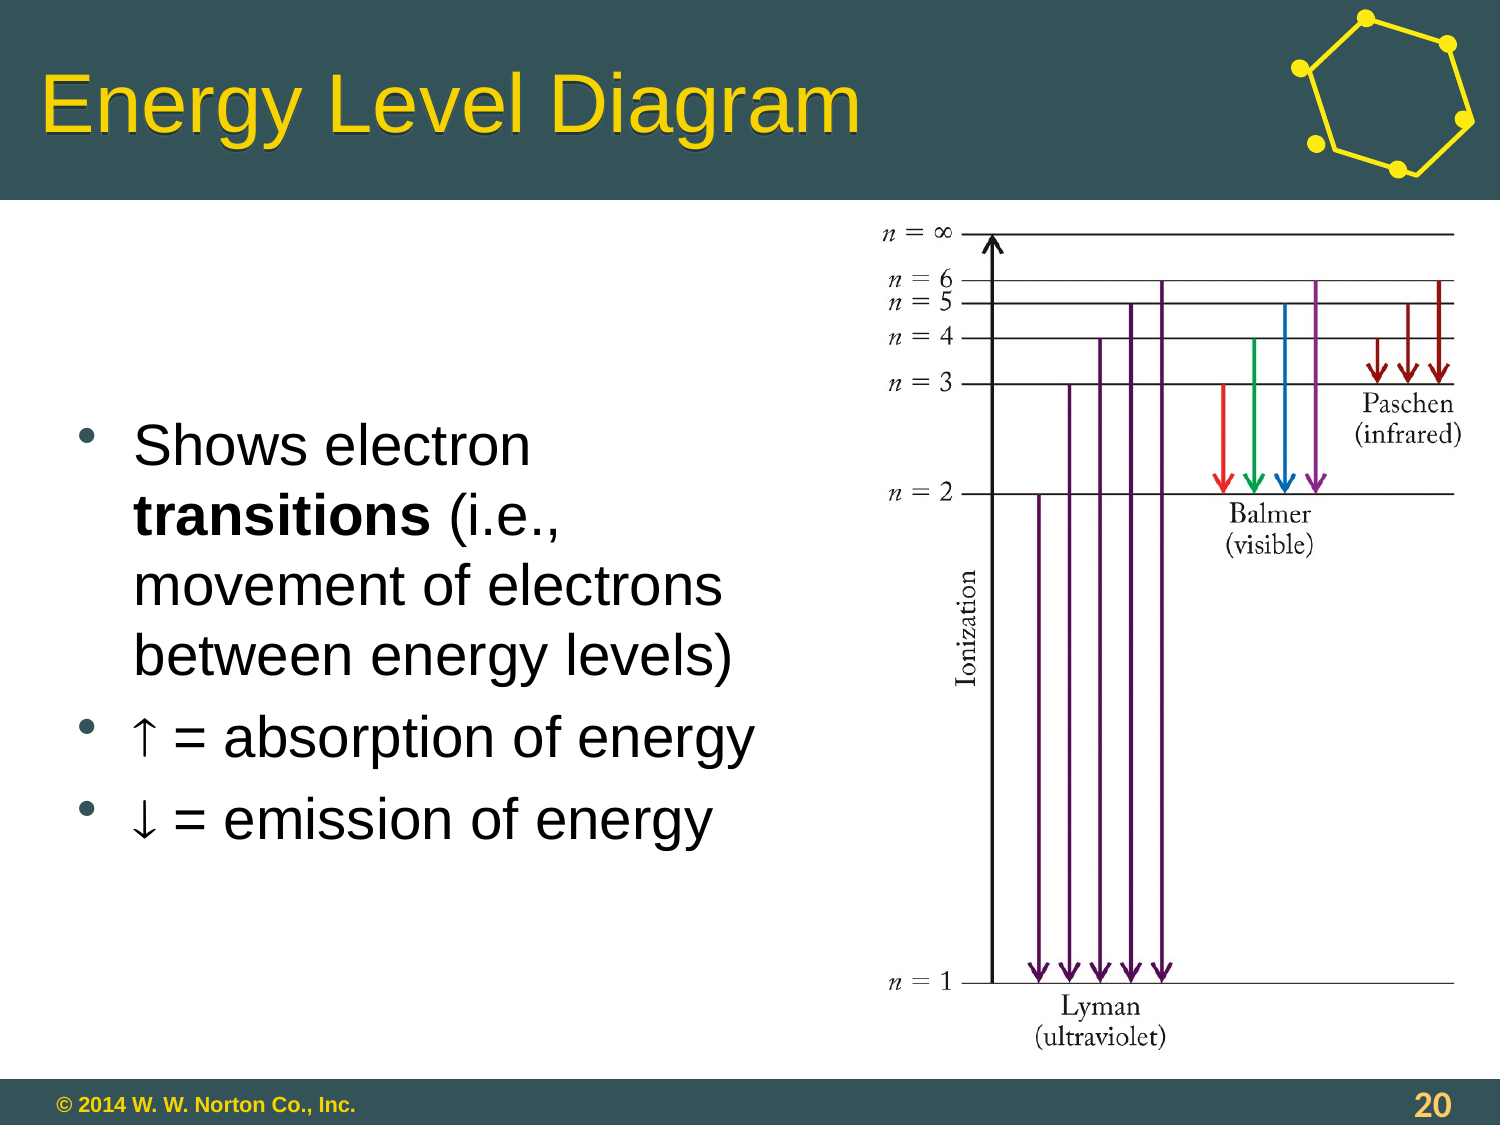

Energy Level Diagram
# Shows electron transitions (i.e., movement of electrons between energy levels)
 = absorption of energy
 = emission of energy